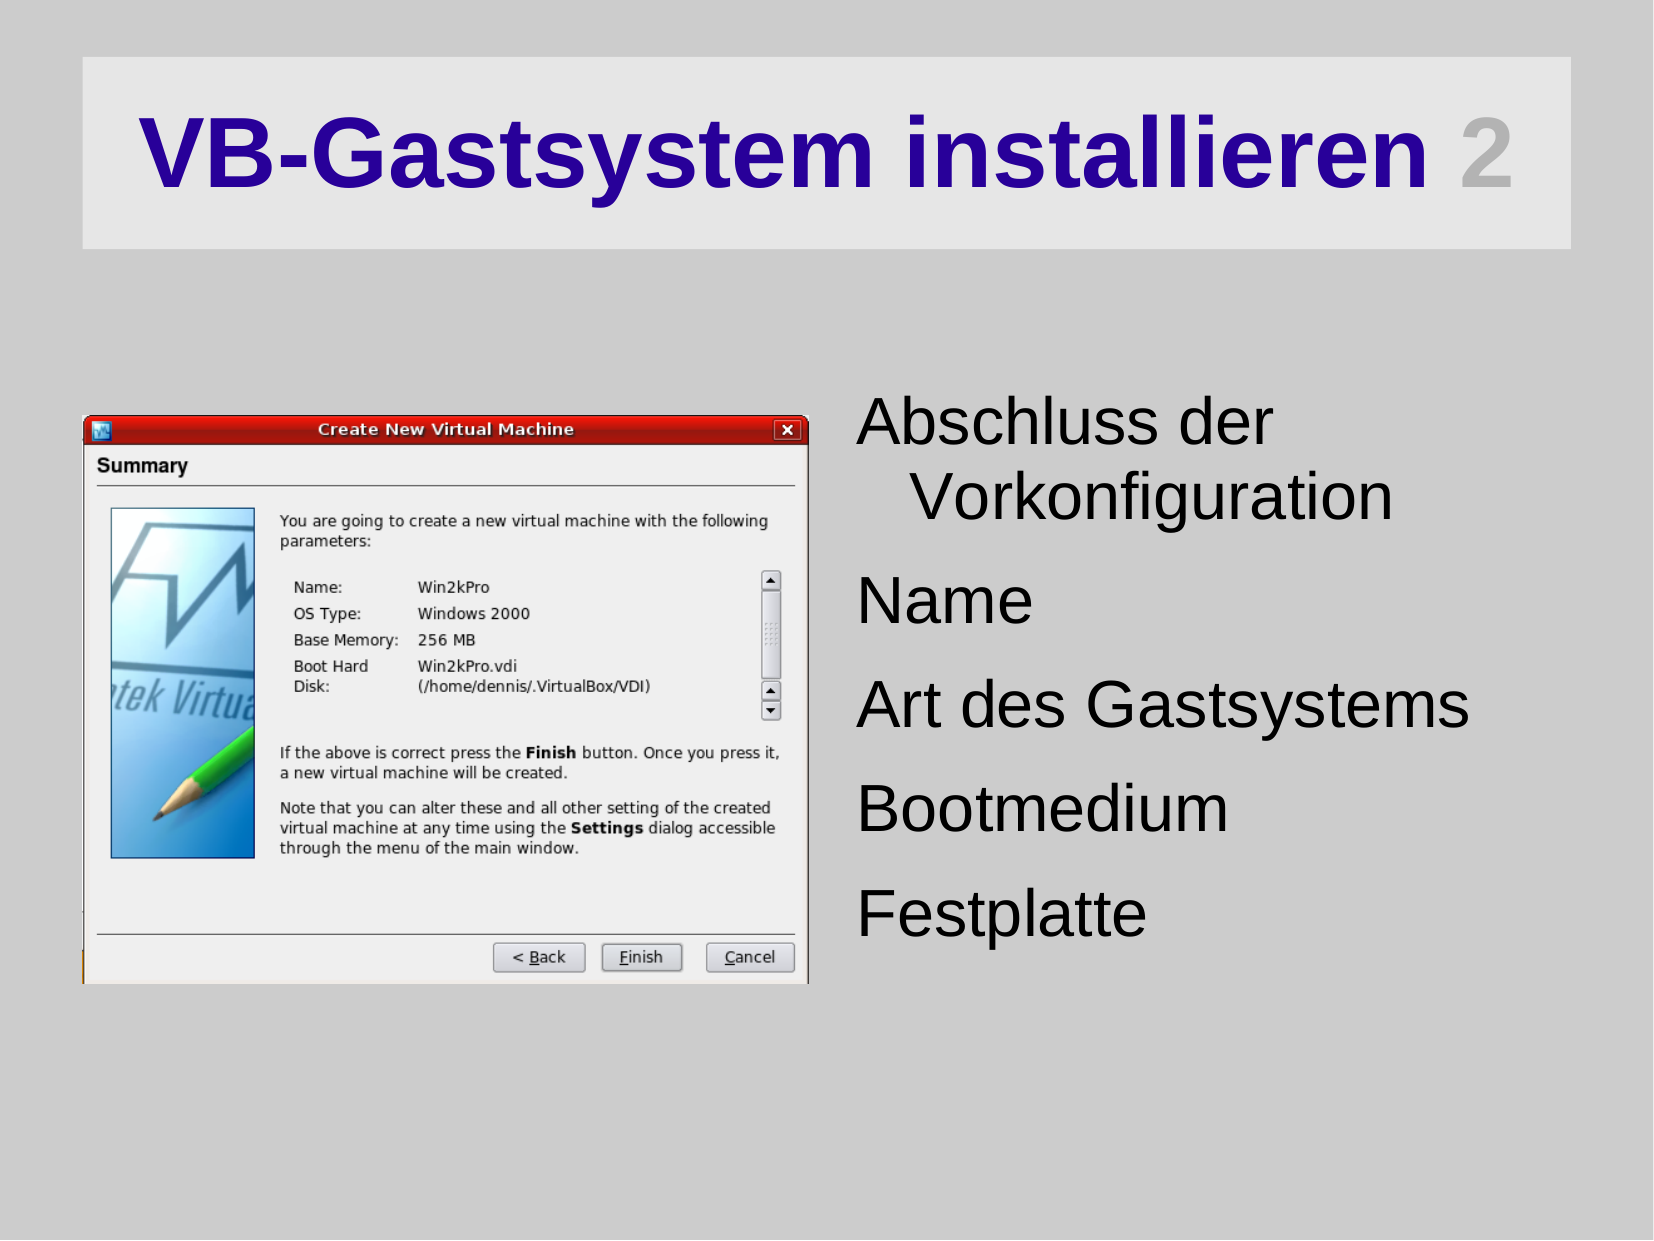

# VB-Gastsystem installieren 2
Abschluss der Vorkonfiguration
Name
Art des Gastsystems
Bootmedium
Festplatte